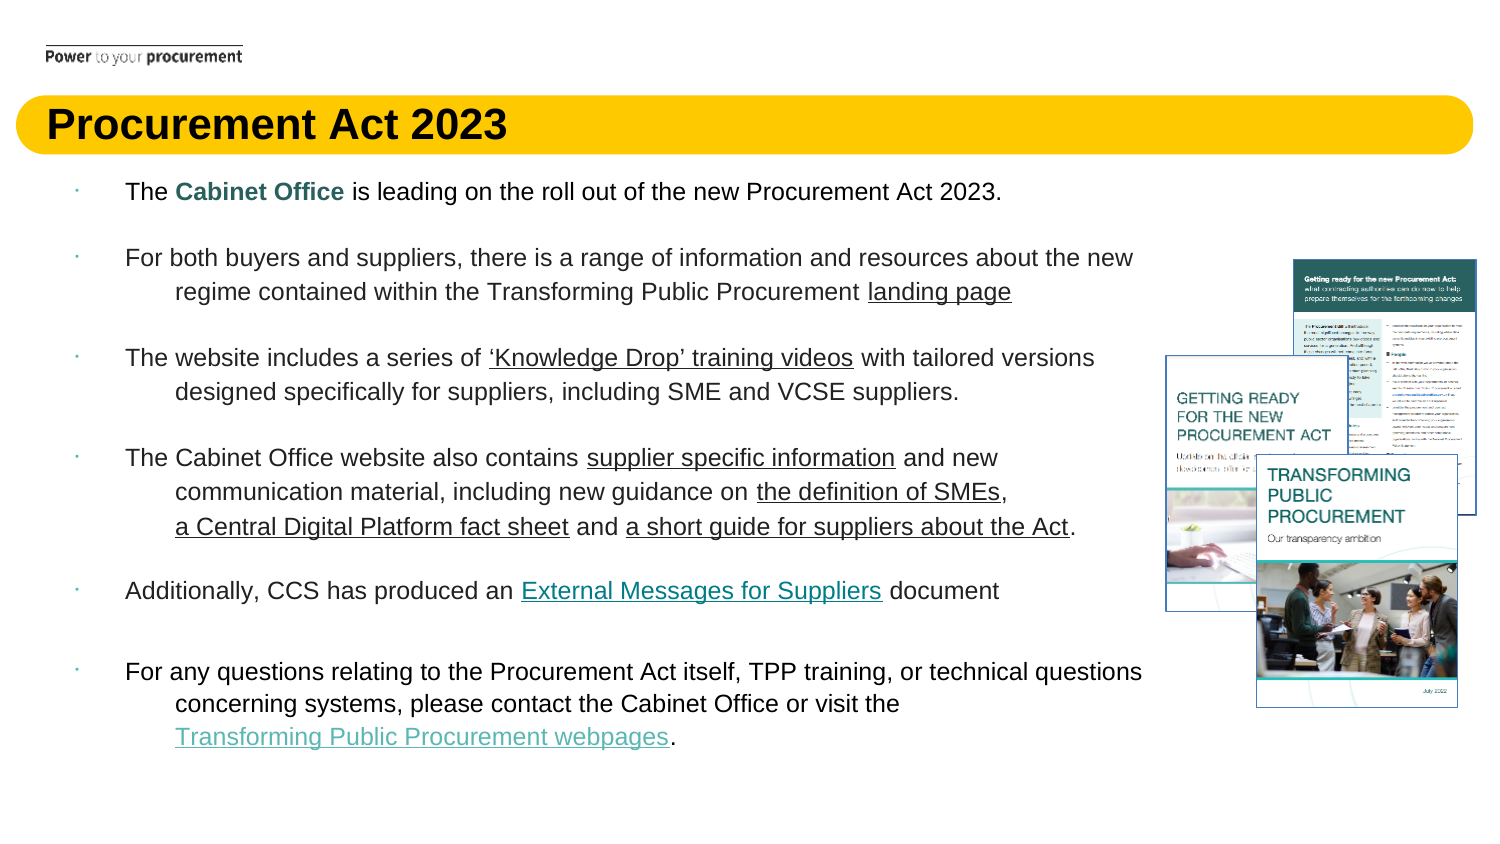

Procurement Act 2023
# The Cabinet Office is leading on the roll out of the new Procurement Act 2023.
For both buyers and suppliers, there is a range of information and resources about the new regime contained within the Transforming Public Procurement landing page
The website includes a series of ‘Knowledge Drop’ training videos with tailored versions designed specifically for suppliers, including SME and VCSE suppliers.
The Cabinet Office website also contains supplier specific information and new communication material, including new guidance on the definition of SMEs, a Central Digital Platform fact sheet and a short guide for suppliers about the Act.
Additionally, CCS has produced an External Messages for Suppliers document
For any questions relating to the Procurement Act itself, TPP training, or technical questions concerning systems, please contact the Cabinet Office or visit the Transforming Public Procurement webpages.